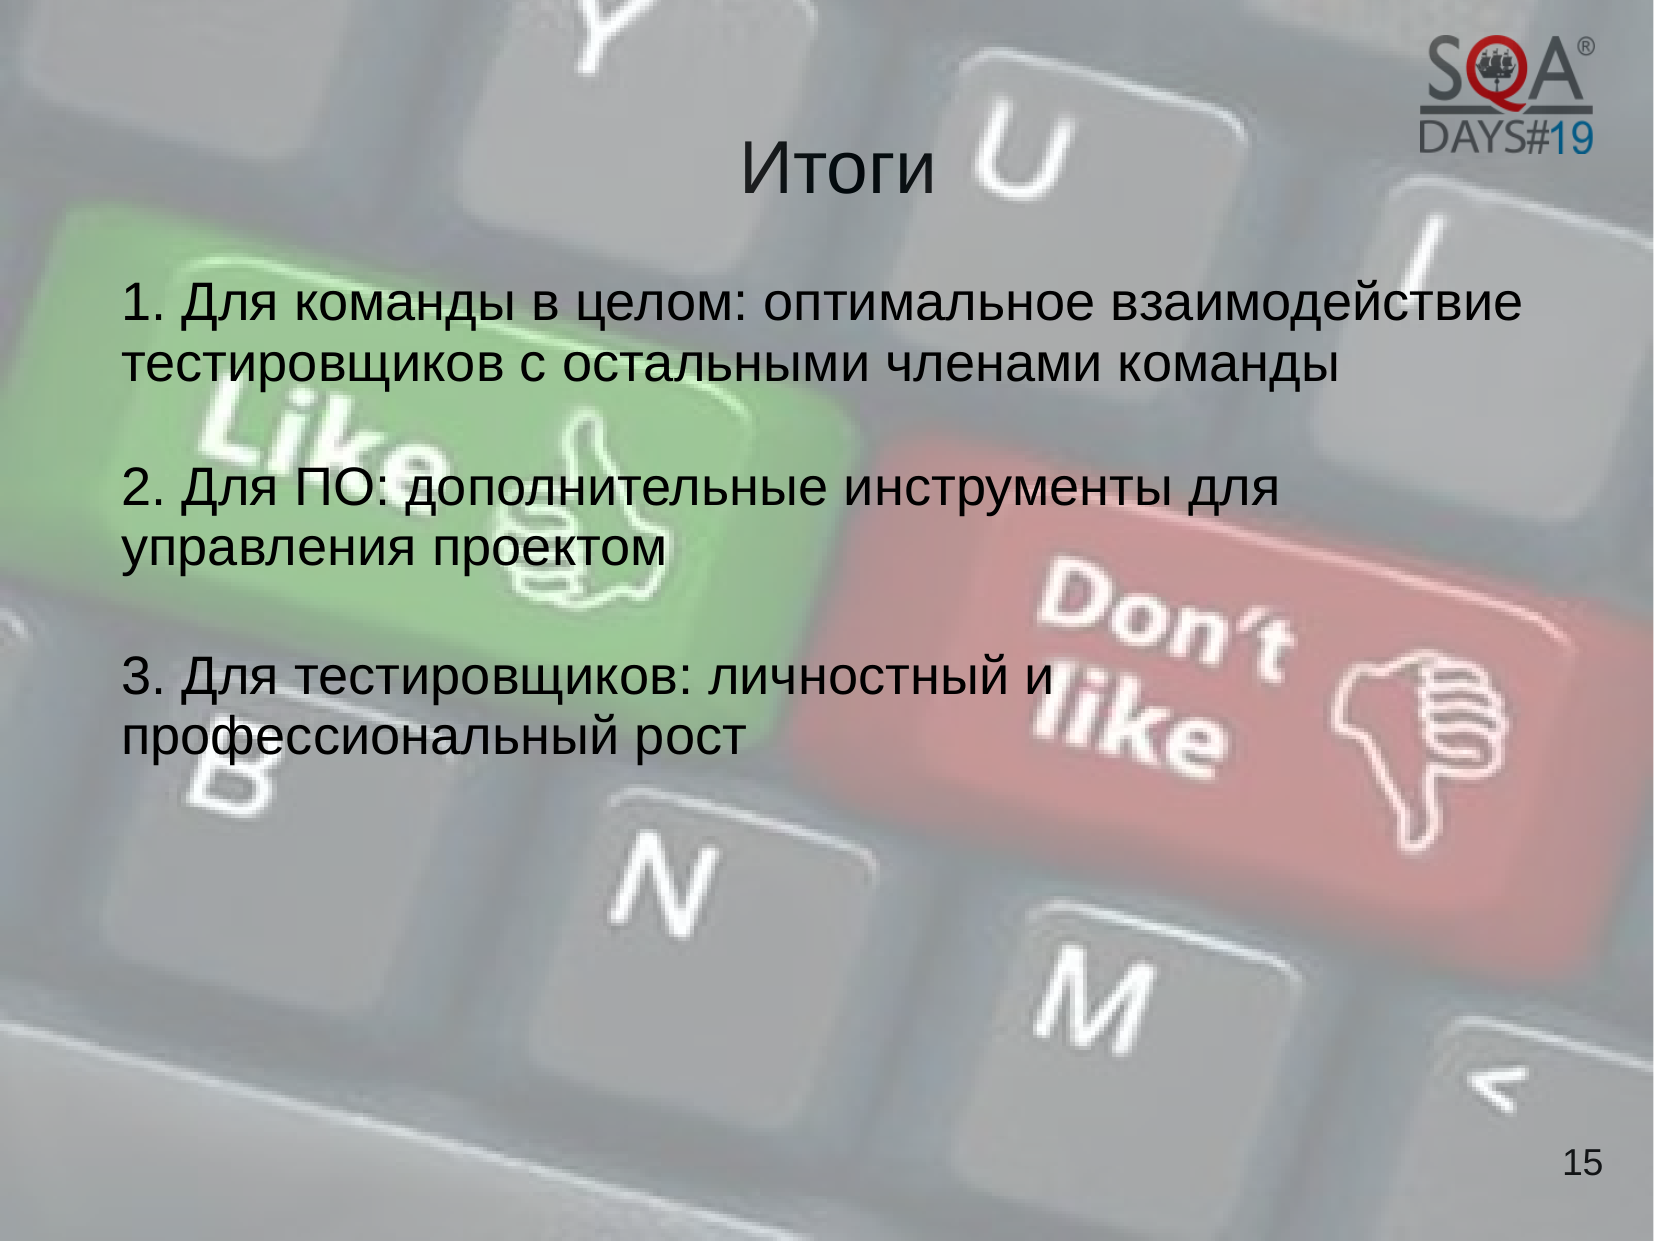

Итоги
1. Для команды в целом: оптимальное взаимодействие тестировщиков с остальными членами команды
2. Для ПО: дополнительные инструменты для управления проектом
3. Для тестировщиков: личностный и профессиональный рост
15